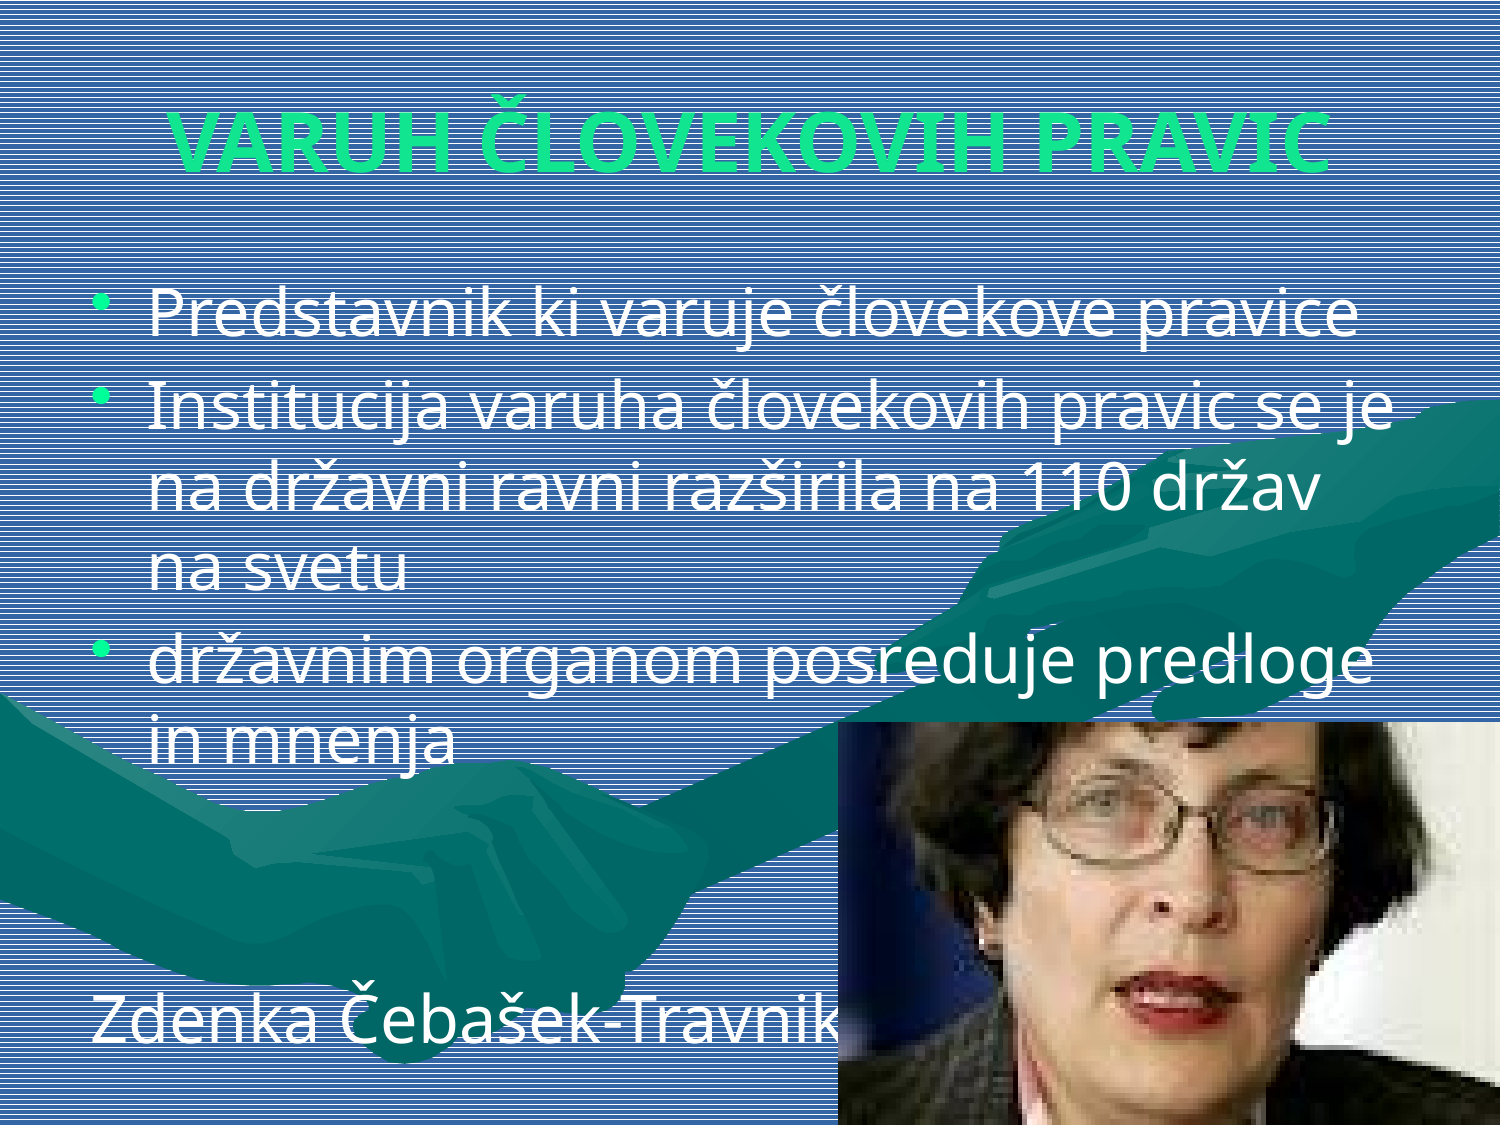

# VARUH ČLOVEKOVIH PRAVIC
Predstavnik ki varuje človekove pravice
Institucija varuha človekovih pravic se je na državni ravni razširila na 110 držav na svetu
državnim organom posreduje predloge in mnenja
Zdenka Čebašek-Travnik